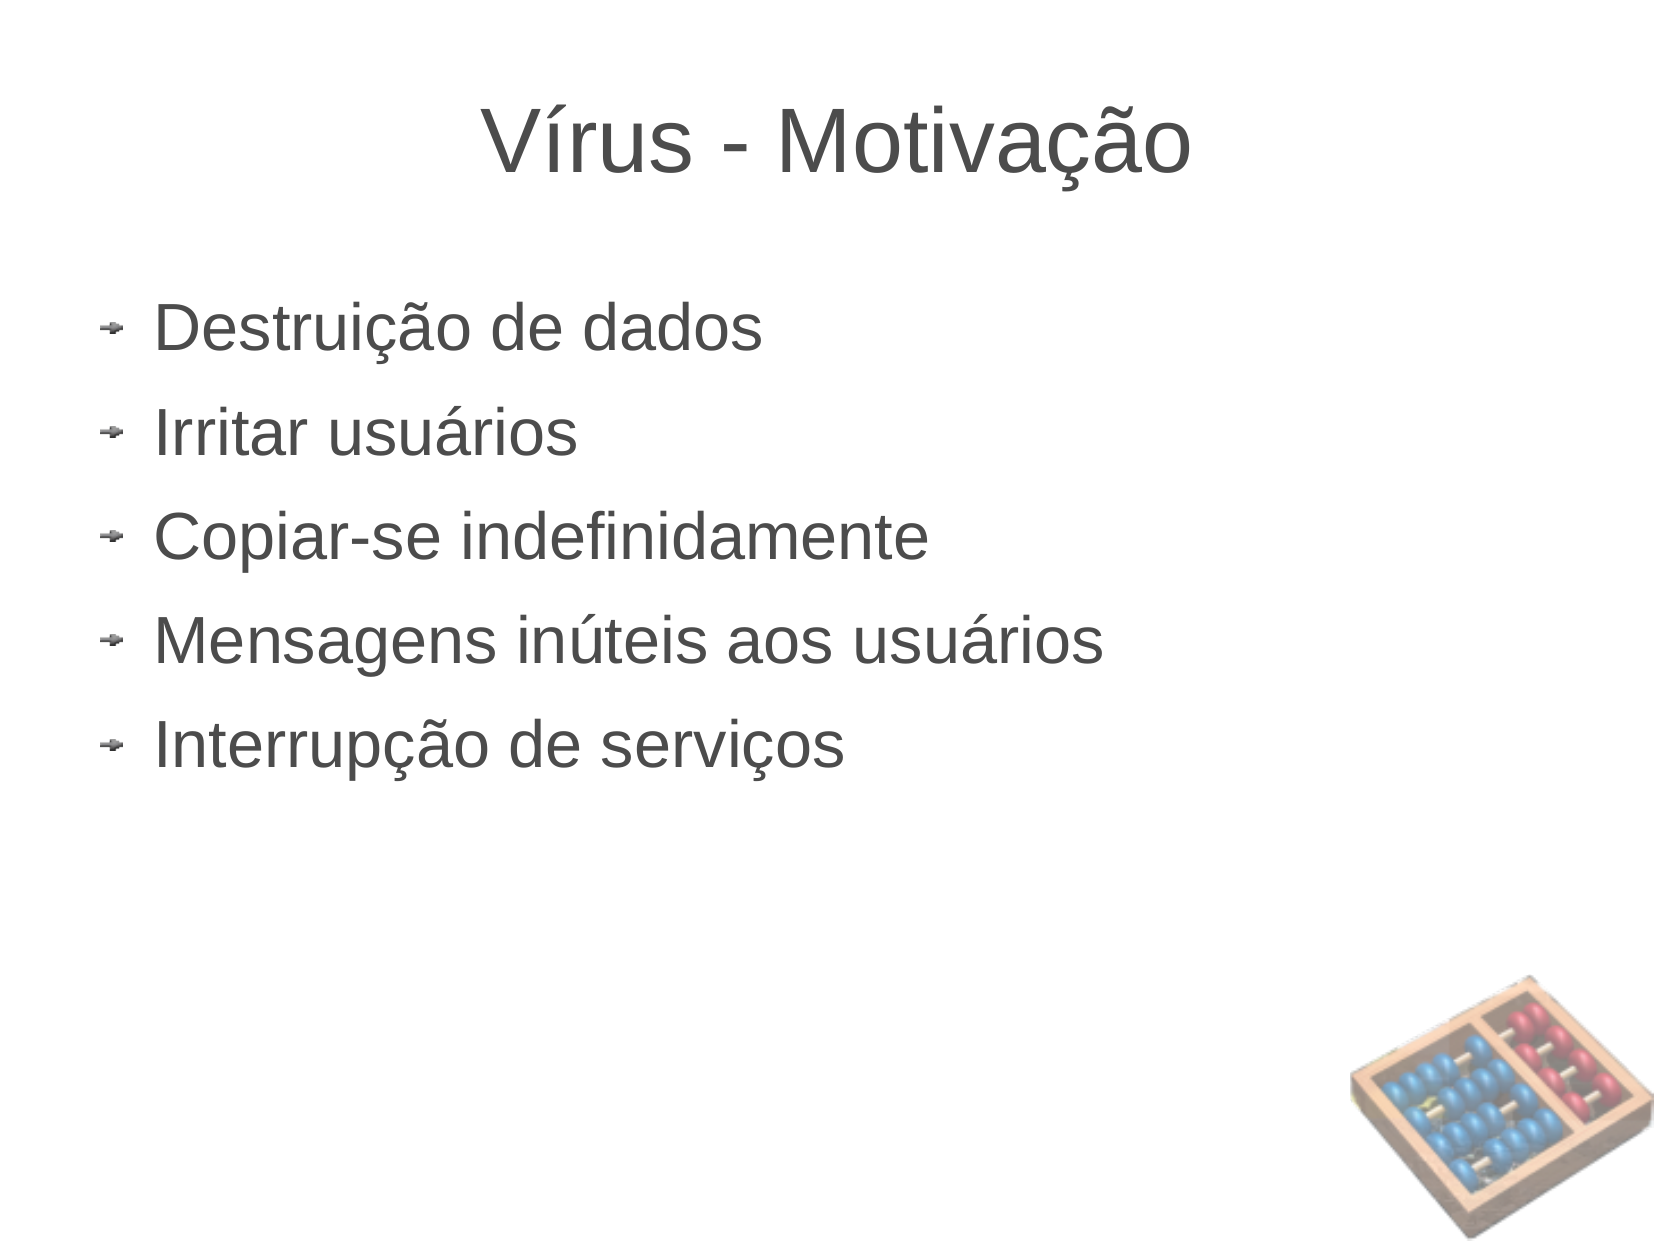

# Vírus - Motivação
Destruição de dados
Irritar usuários
Copiar-se indefinidamente
Mensagens inúteis aos usuários
Interrupção de serviços